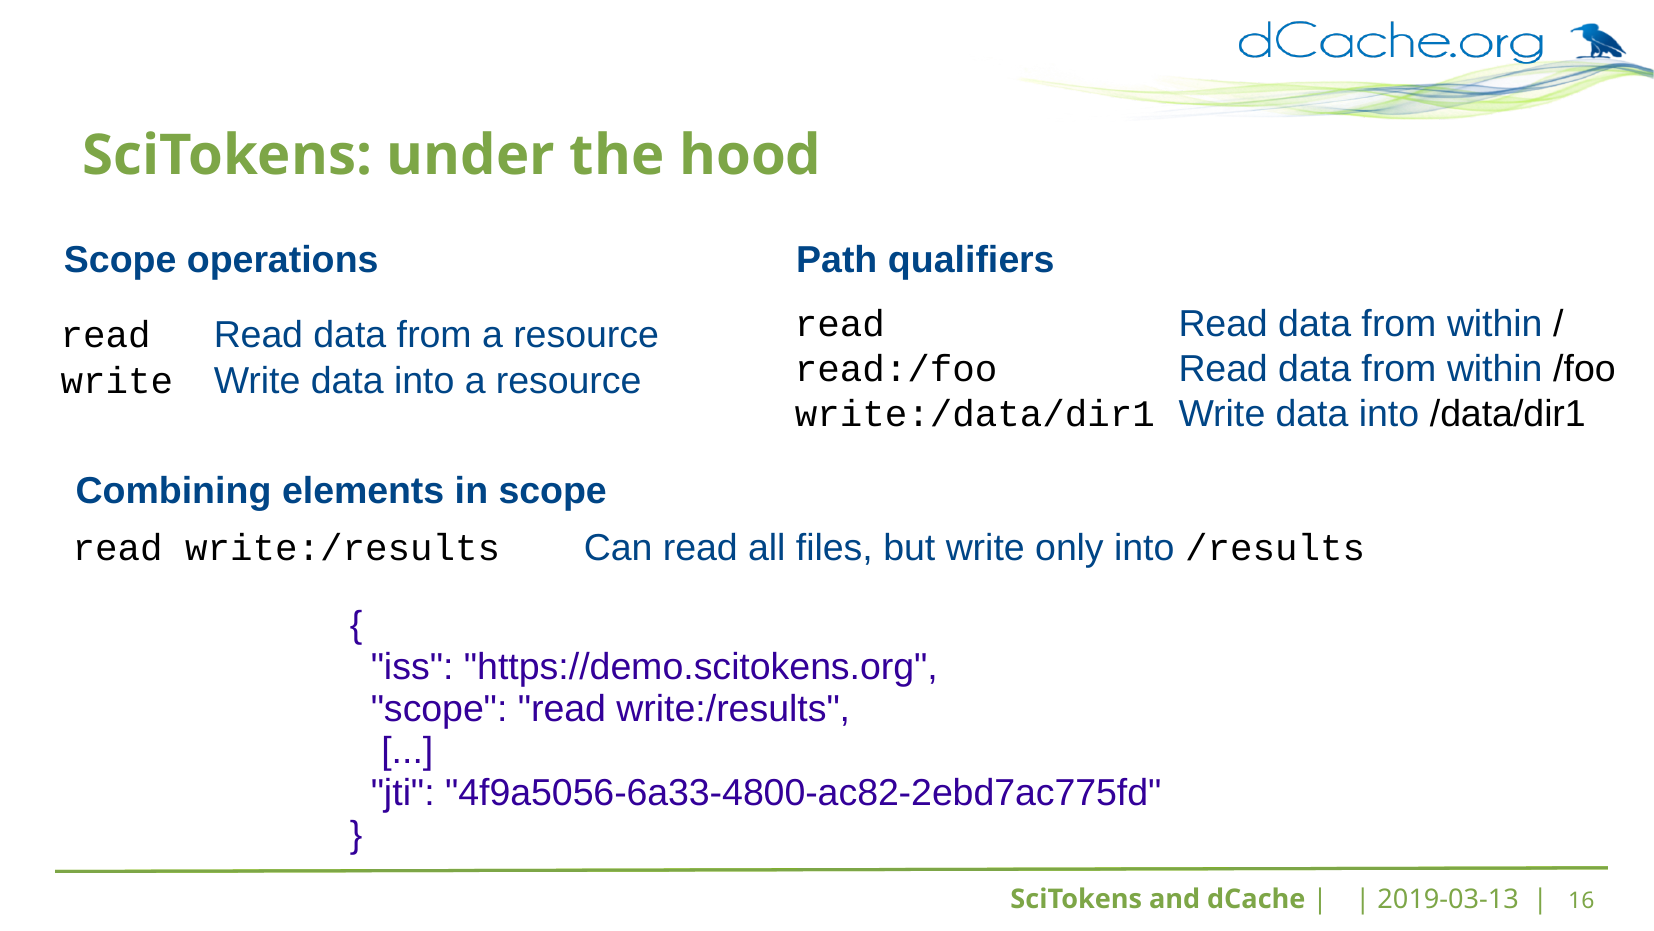

# SciTokens: under the hood
Scope operations
Path qualifiers
read	Read data from within /
read:/foo	Read data from within /foo
write:/data/dir1	Write data into /data/dir1
read	Read data from a resource
write	Write data into a resource
Combining elements in scope
read write:/results Can read all files, but write only into /results
{
 "iss": "https://demo.scitokens.org",
 "scope": "read write:/results",
 [...]
 "jti": "4f9a5056-6a33-4800-ac82-2ebd7ac775fd"
}